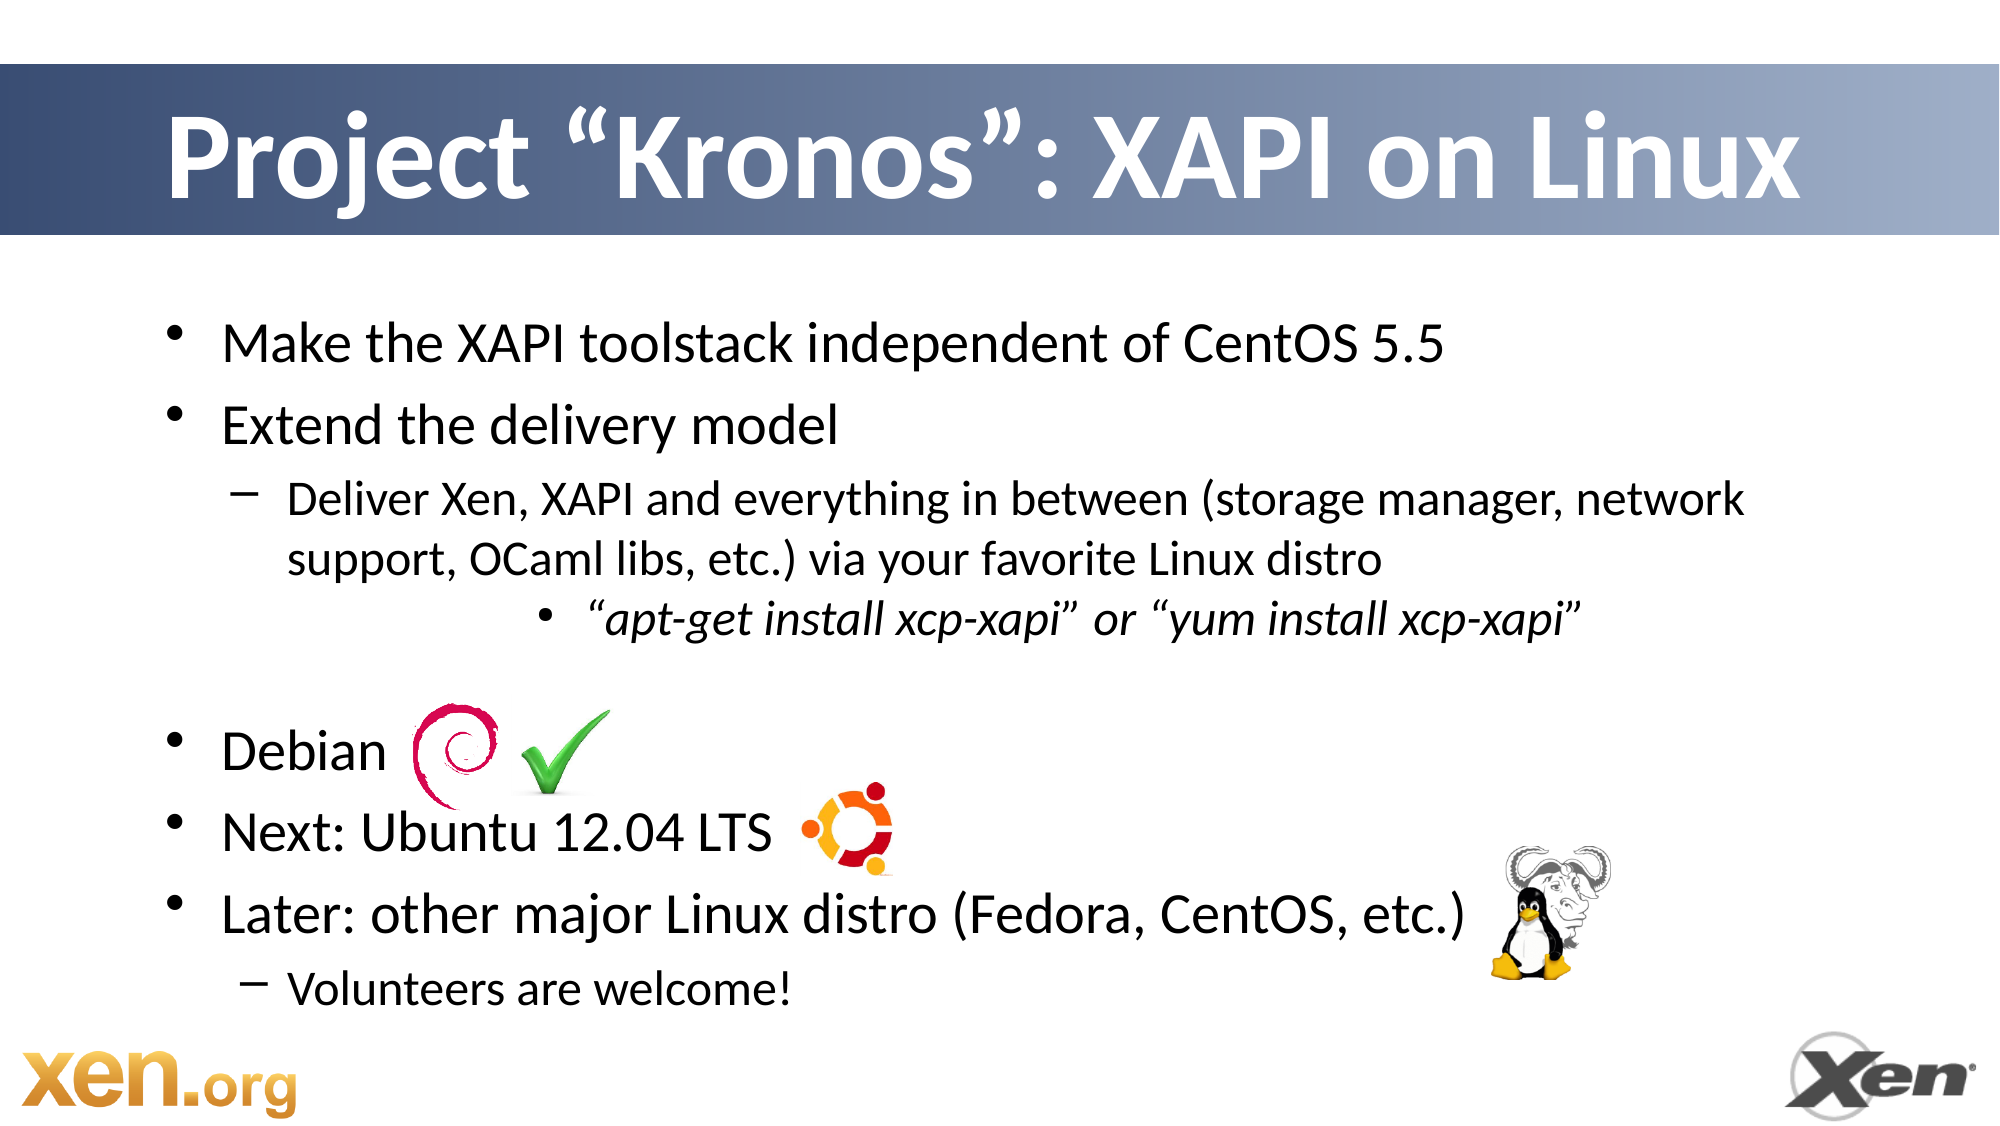

# Project “Kronos”: XAPI on Linux
Make the XAPI toolstack independent of CentOS 5.5
Extend the delivery model
Deliver Xen, XAPI and everything in between (storage manager, network support, OCaml libs, etc.) via your favorite Linux distro
“apt-get install xcp-xapi” or “yum install xcp-xapi”
Debian
Next: Ubuntu 12.04 LTS
Later: other major Linux distro (Fedora, CentOS, etc.)
Volunteers are welcome!